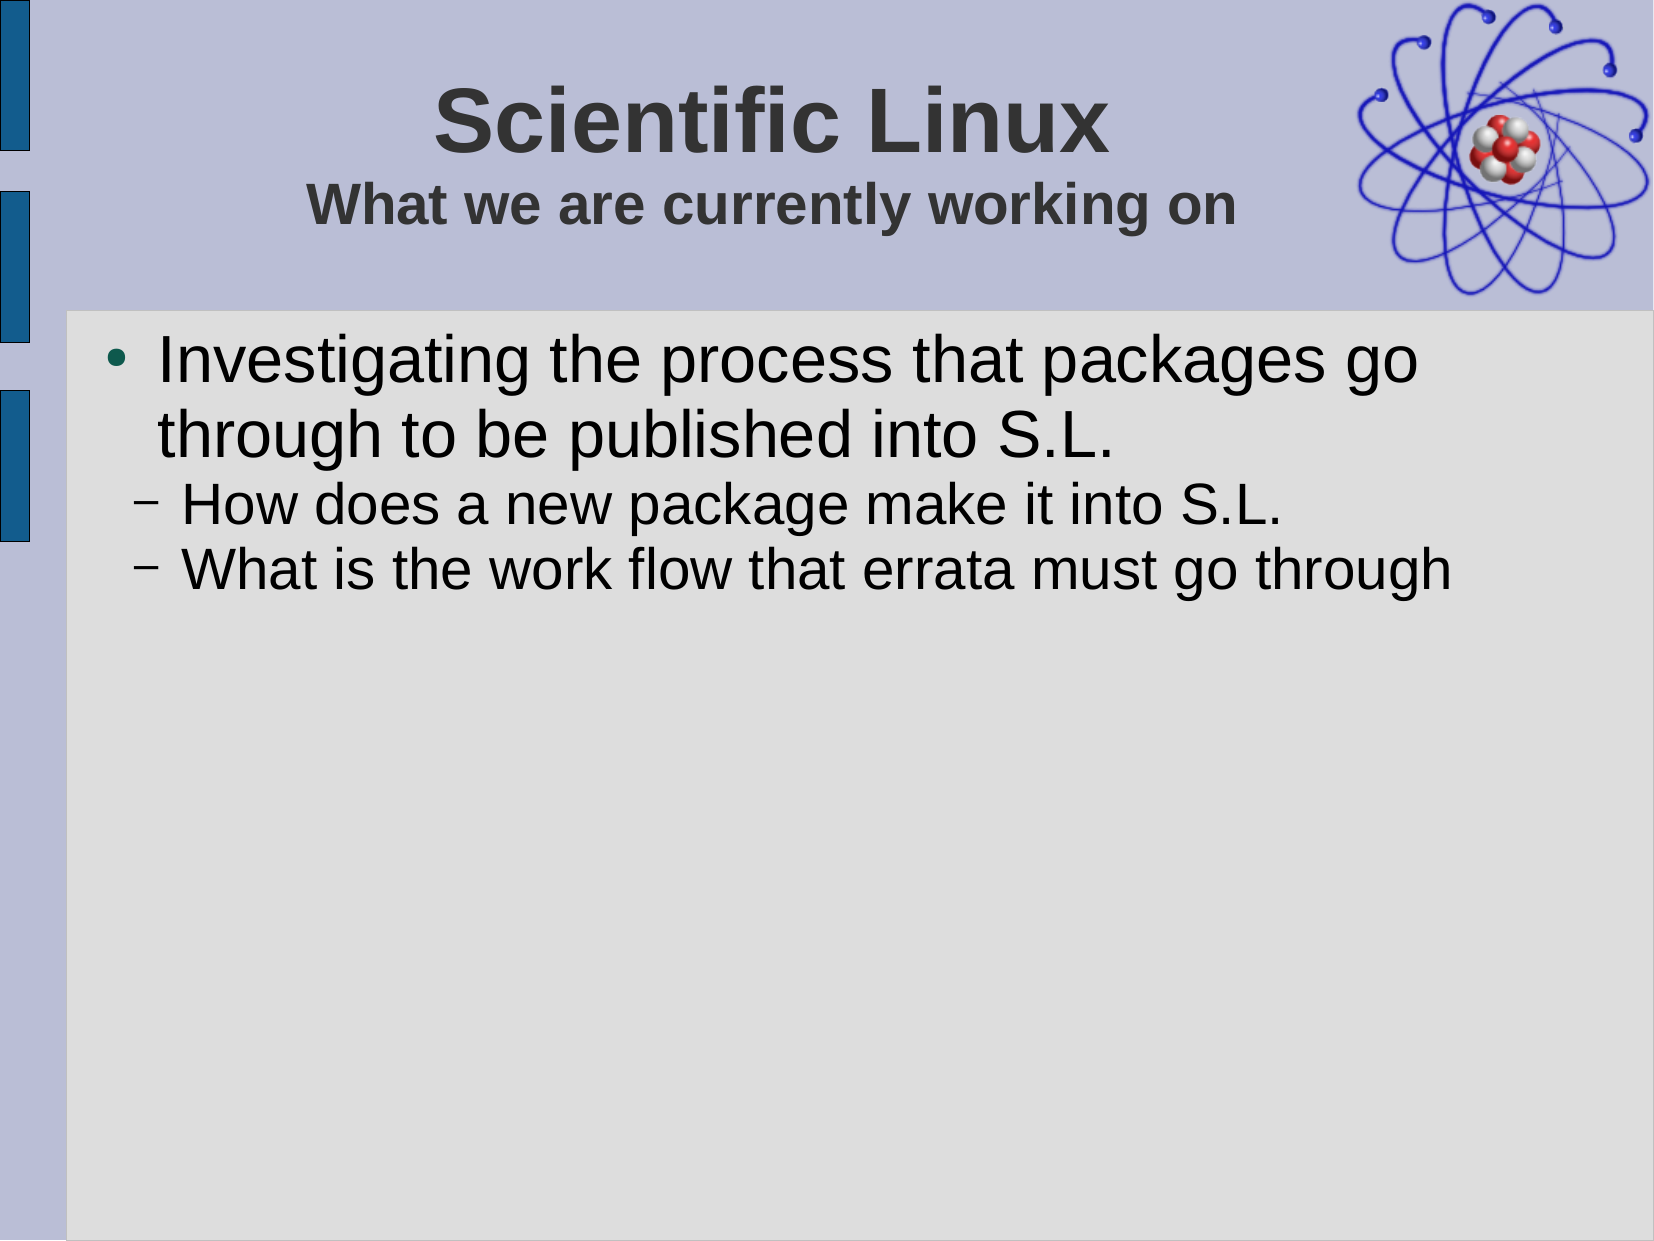

# Scientific Linux What we are currently working on
Investigating the process that packages go through to be published into S.L.
How does a new package make it into S.L.
What is the work flow that errata must go through